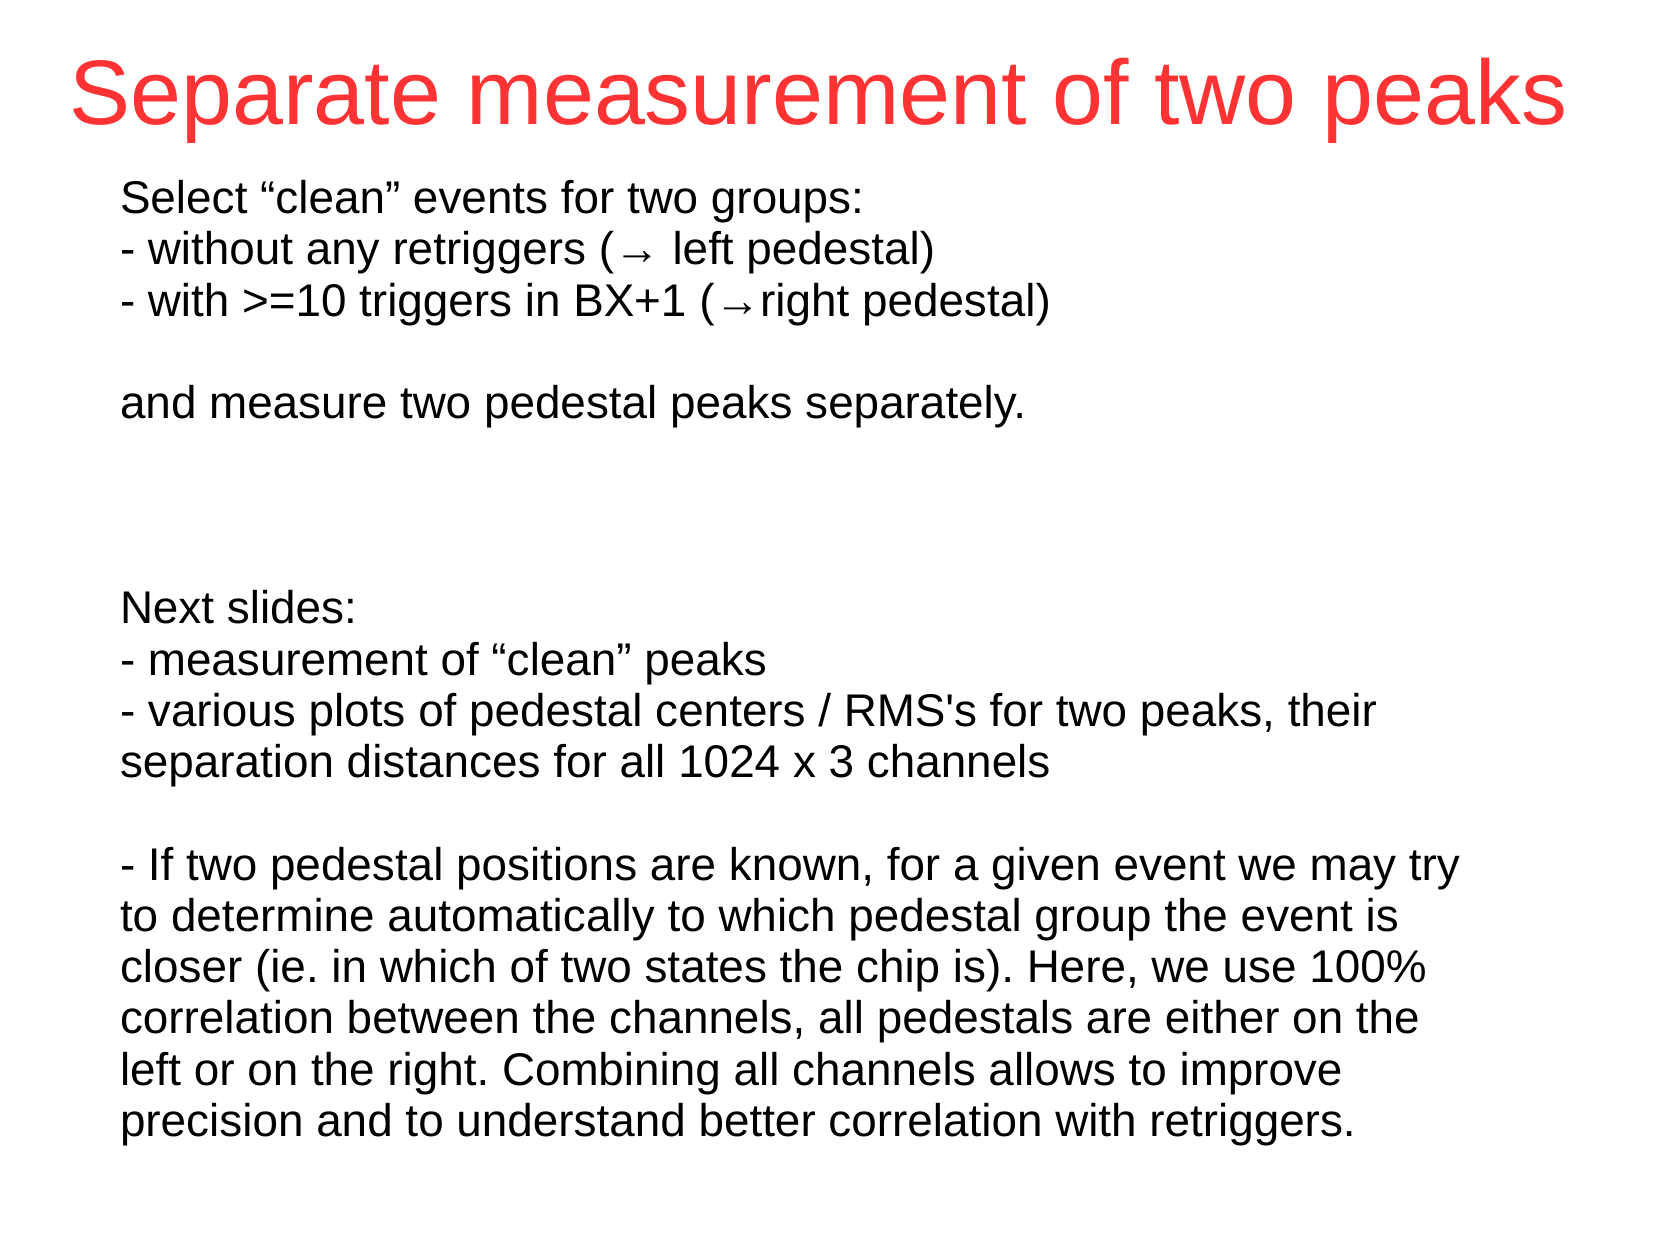

Separate measurement of two peaks
# Select “clean” events for two groups:
- without any retriggers (→ left pedestal)
- with >=10 triggers in BX+1 (→right pedestal)
and measure two pedestal peaks separately.
Next slides:
- measurement of “clean” peaks
- various plots of pedestal centers / RMS's for two peaks, their separation distances for all 1024 x 3 channels
- If two pedestal positions are known, for a given event we may try to determine automatically to which pedestal group the event is closer (ie. in which of two states the chip is). Here, we use 100% correlation between the channels, all pedestals are either on the left or on the right. Combining all channels allows to improve precision and to understand better correlation with retriggers.